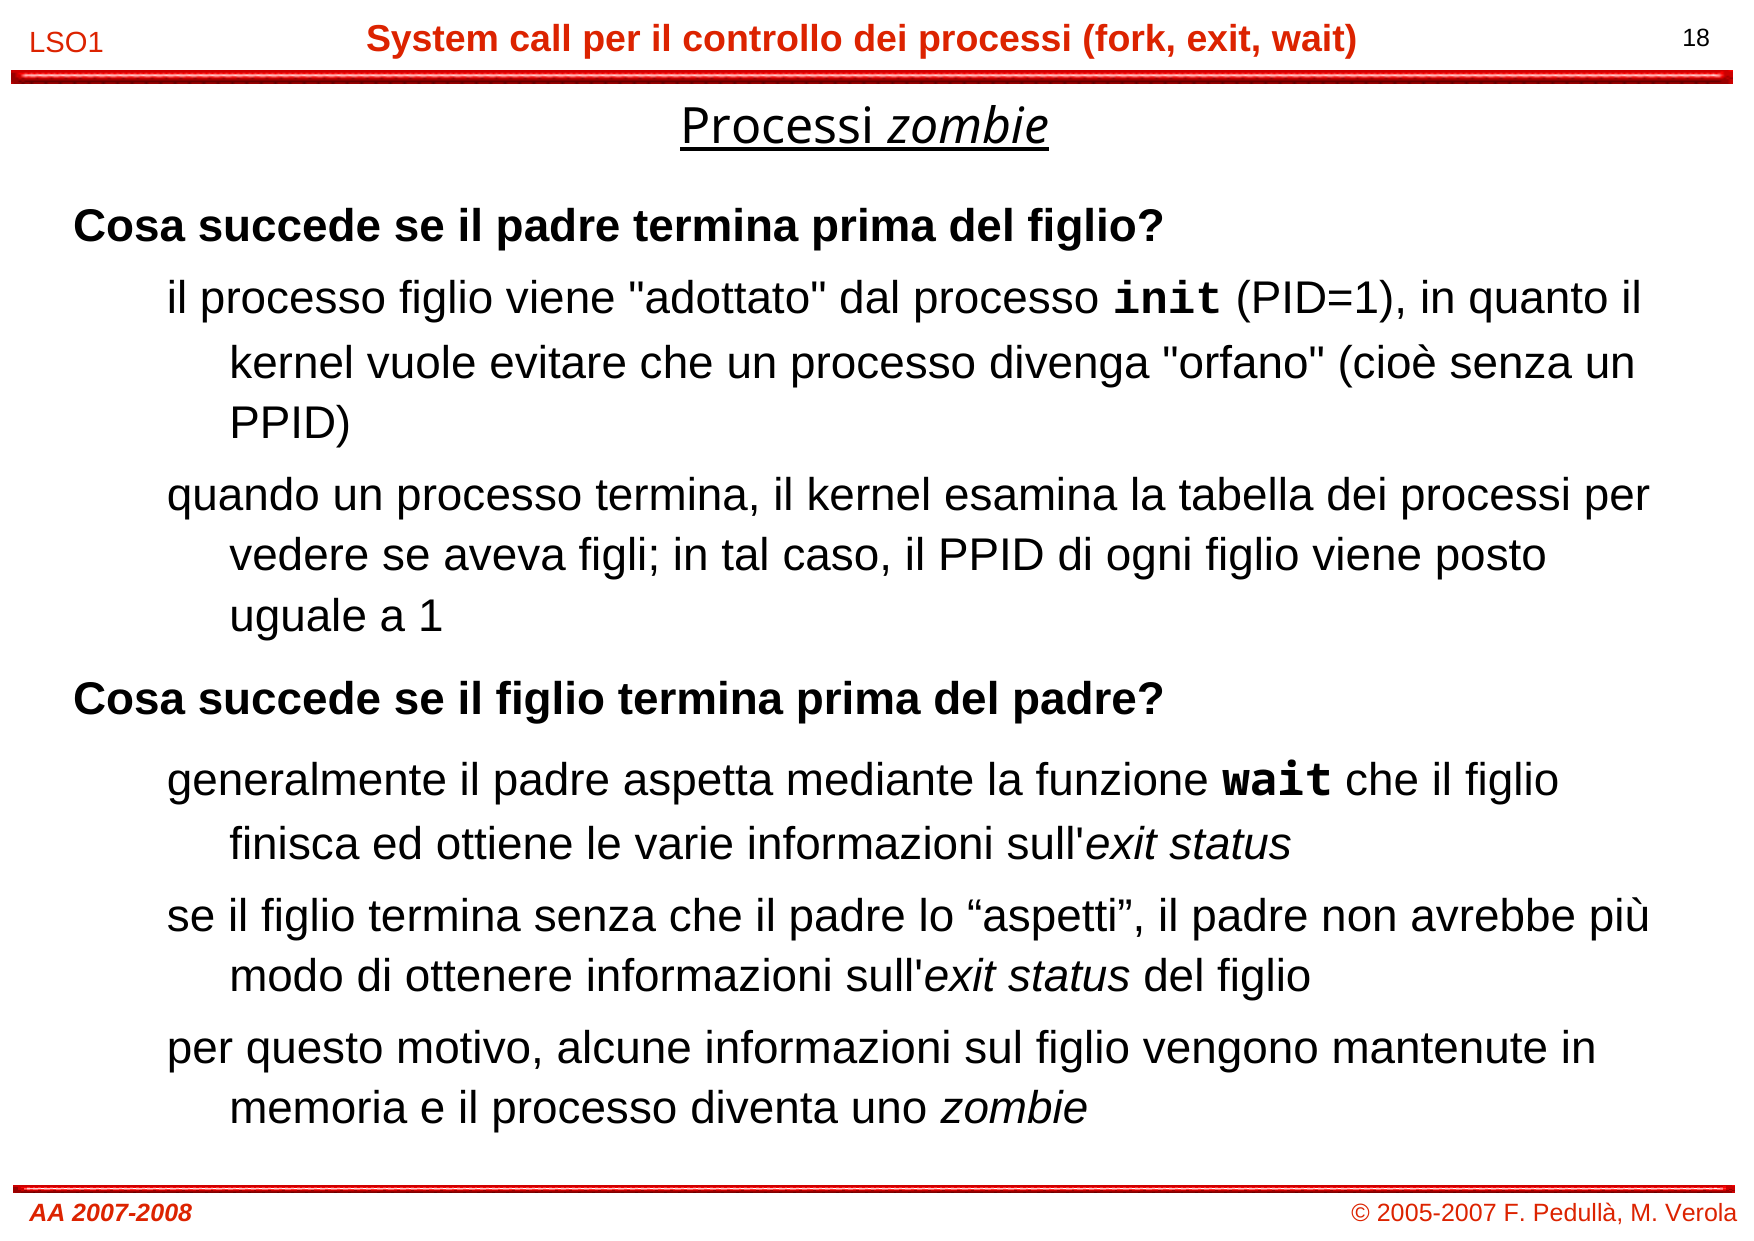

Processi zombie
# Cosa succede se il padre termina prima del figlio?
il processo figlio viene "adottato" dal processo init (PID=1), in quanto il kernel vuole evitare che un processo divenga "orfano" (cioè senza un PPID)
quando un processo termina, il kernel esamina la tabella dei processi per vedere se aveva figli; in tal caso, il PPID di ogni figlio viene posto uguale a 1
Cosa succede se il figlio termina prima del padre?
generalmente il padre aspetta mediante la funzione wait che il figlio finisca ed ottiene le varie informazioni sull'exit status
se il figlio termina senza che il padre lo “aspetti”, il padre non avrebbe più modo di ottenere informazioni sull'exit status del figlio
per questo motivo, alcune informazioni sul figlio vengono mantenute in memoria e il processo diventa uno zombie